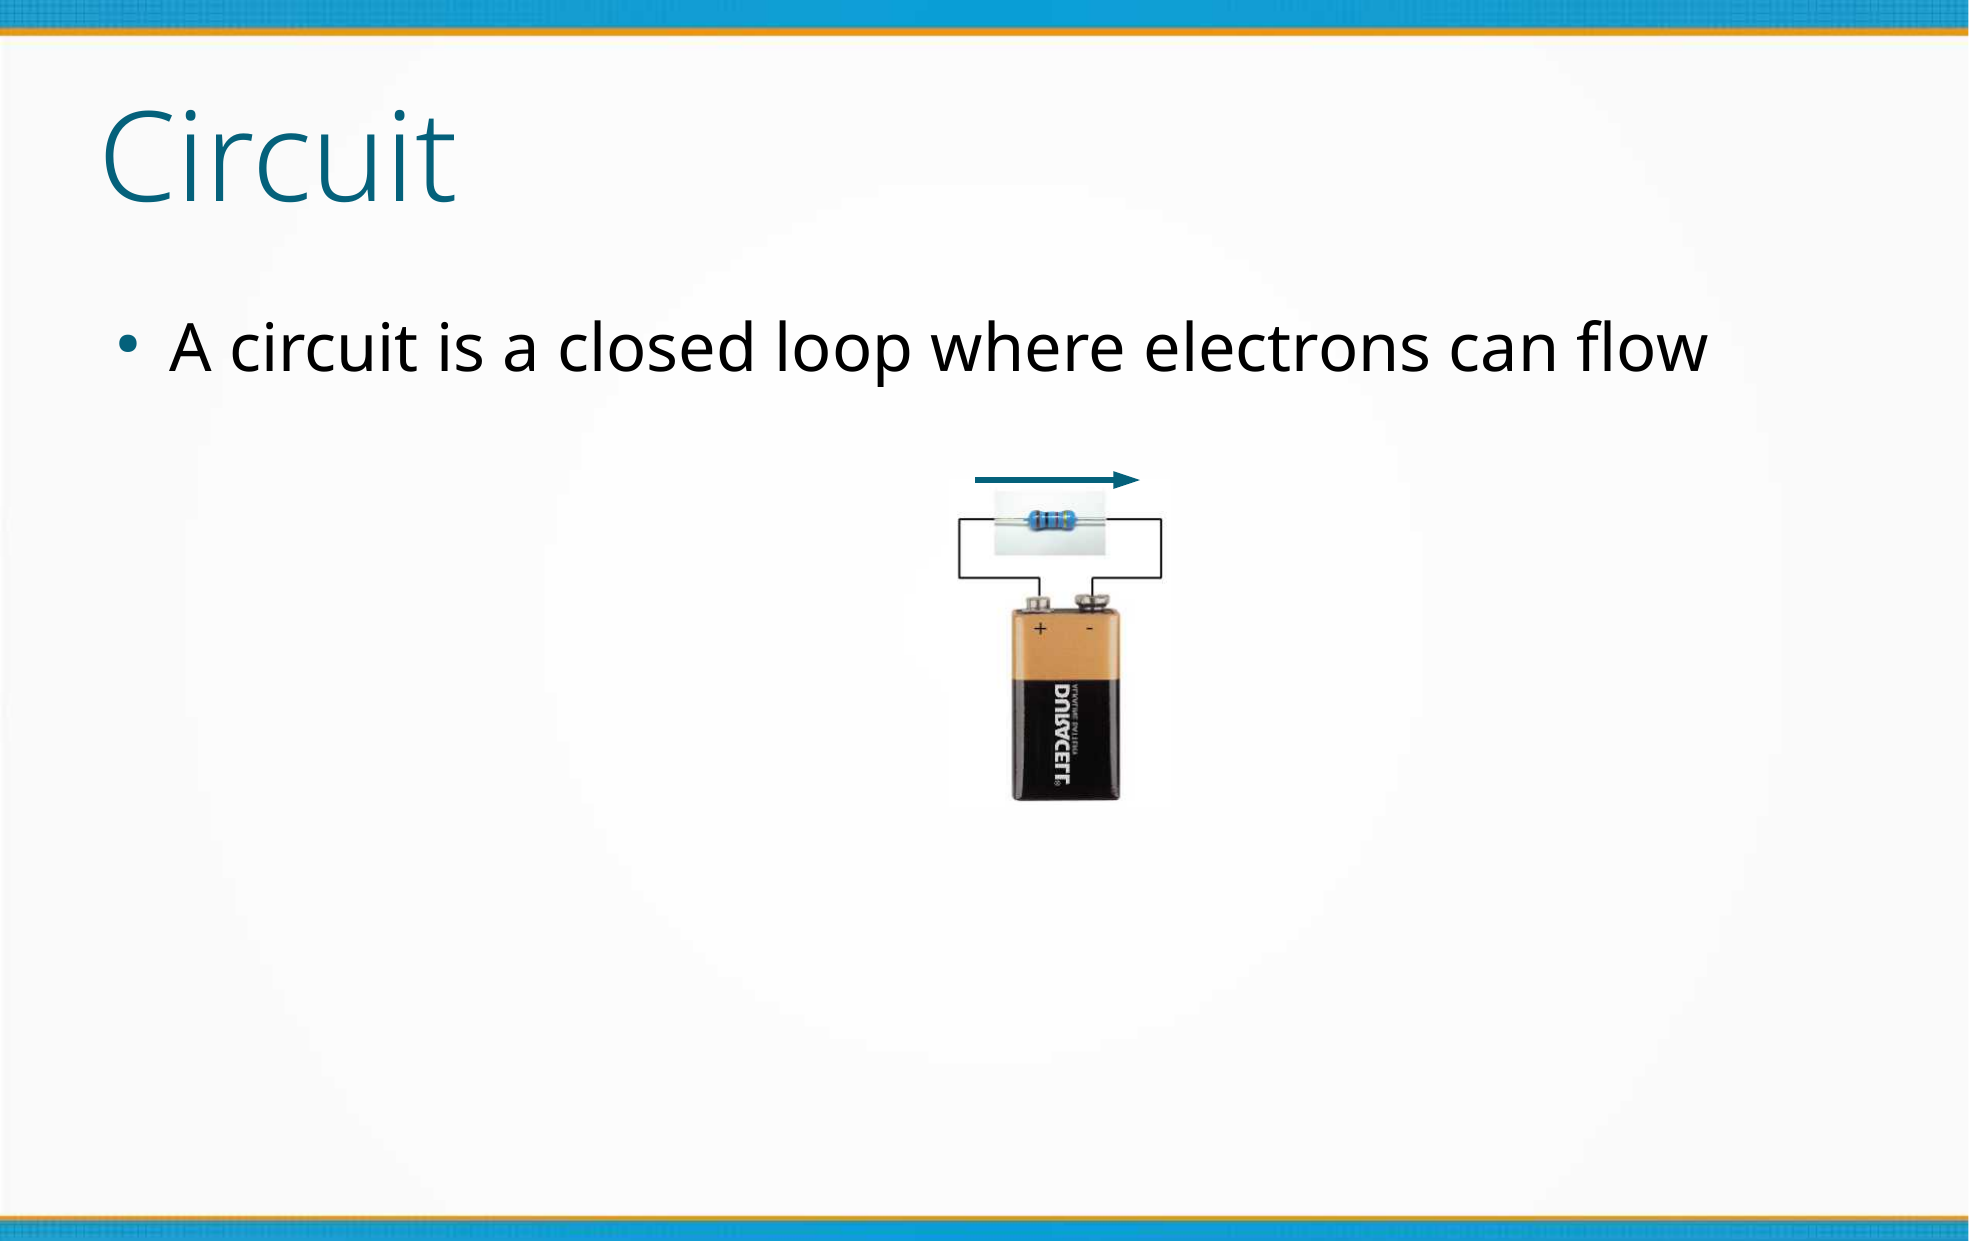

# Circuit
A circuit is a closed loop where electrons can flow